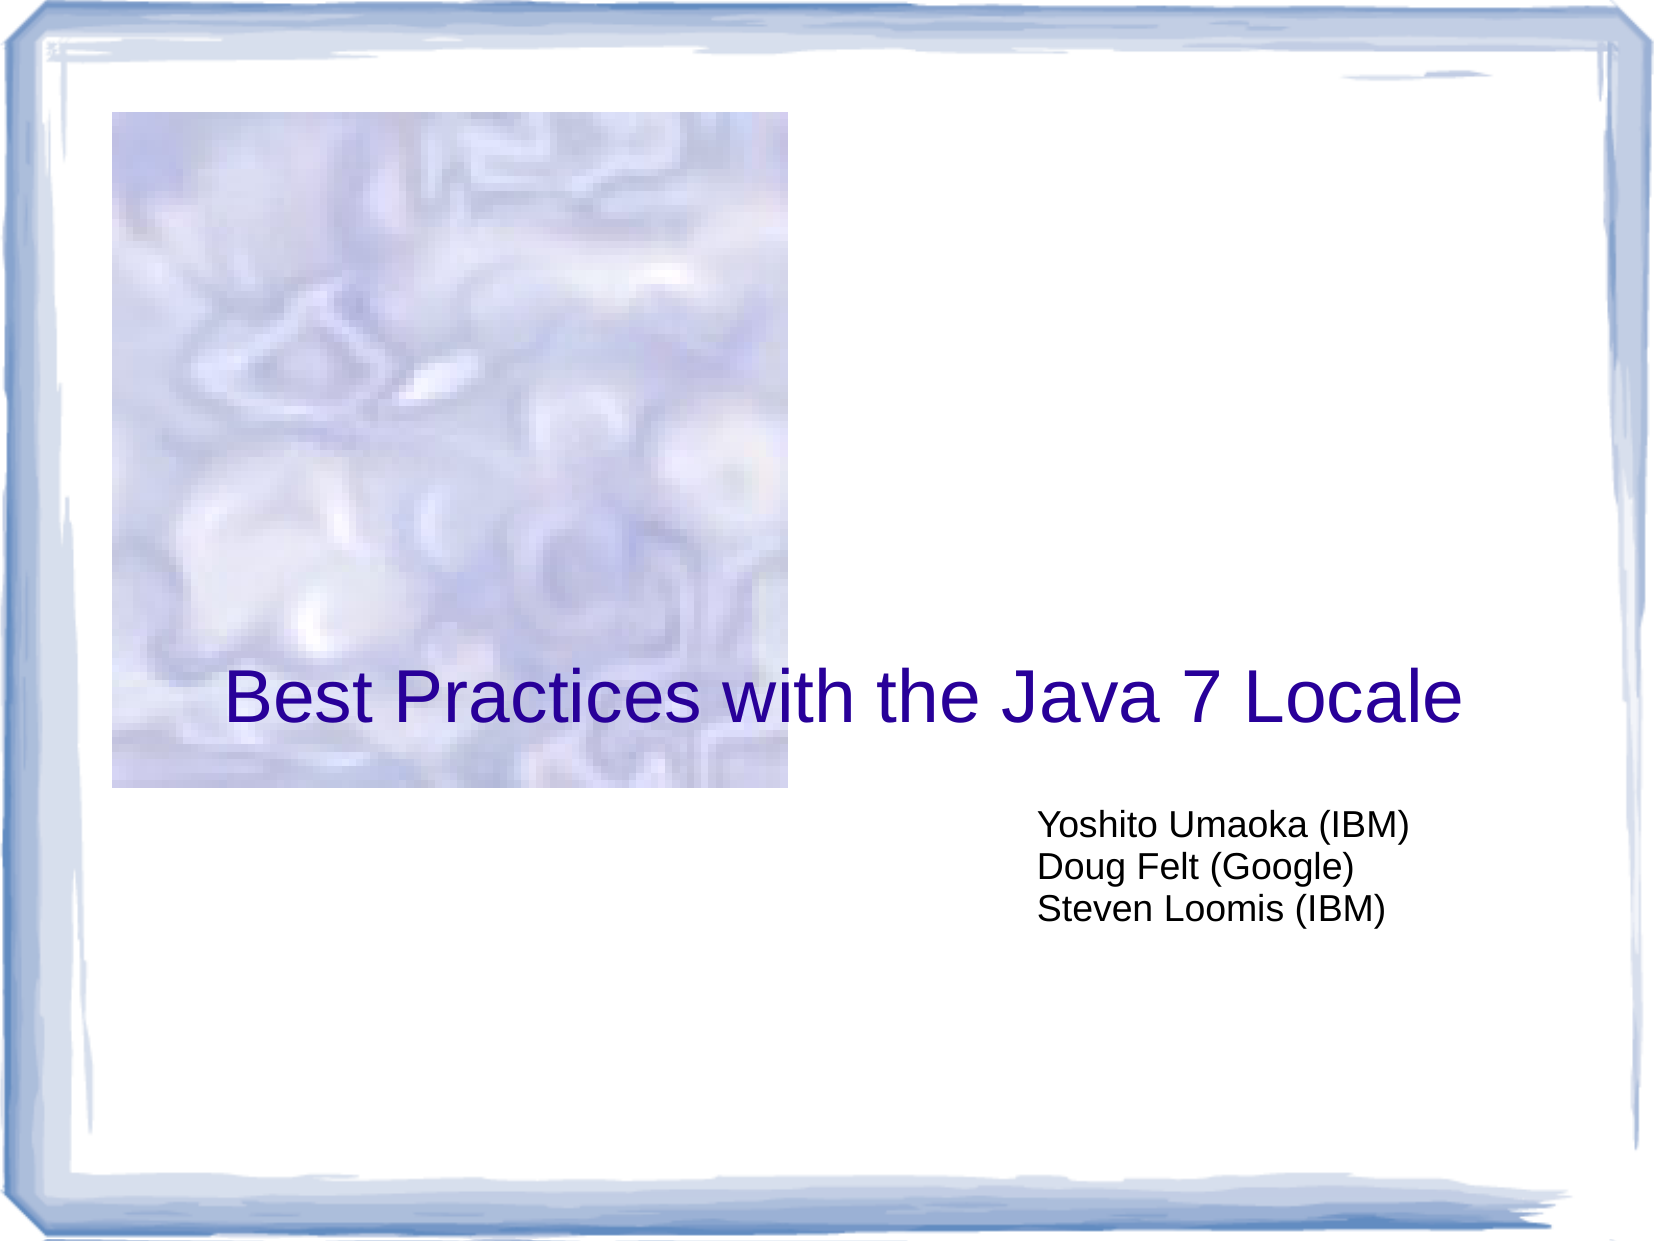

# Best Practices with the Java 7 Locale
Yoshito Umaoka (IBM)
Doug Felt (Google)
Steven Loomis (IBM)